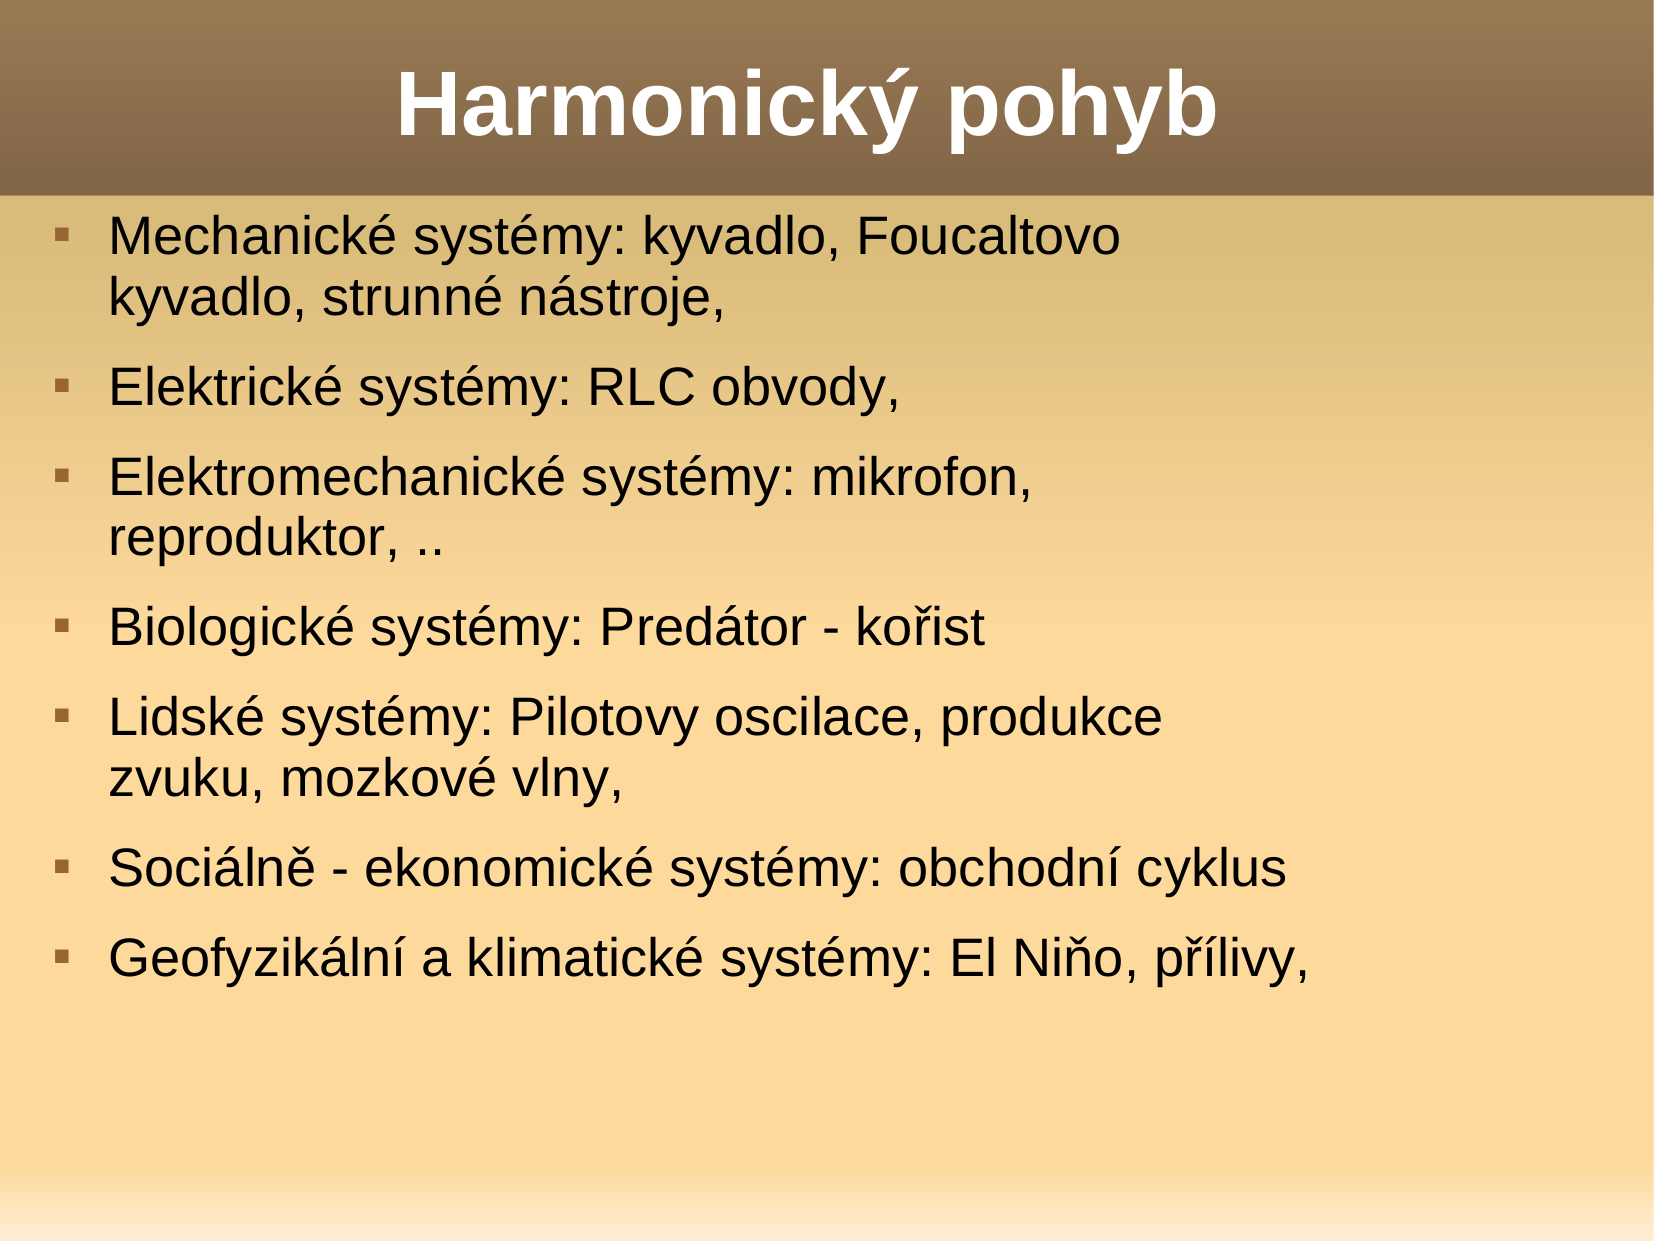

# Harmonický pohyb
Mechanické systémy: kyvadlo, Foucaltovo kyvadlo, strunné nástroje,
Elektrické systémy: RLC obvody,
Elektromechanické systémy: mikrofon, reproduktor, ..
Biologické systémy: Predátor - kořist
Lidské systémy: Pilotovy oscilace, produkce zvuku, mozkové vlny,
Sociálně - ekonomické systémy: obchodní cyklus
Geofyzikální a klimatické systémy: El Niňo, přílivy,